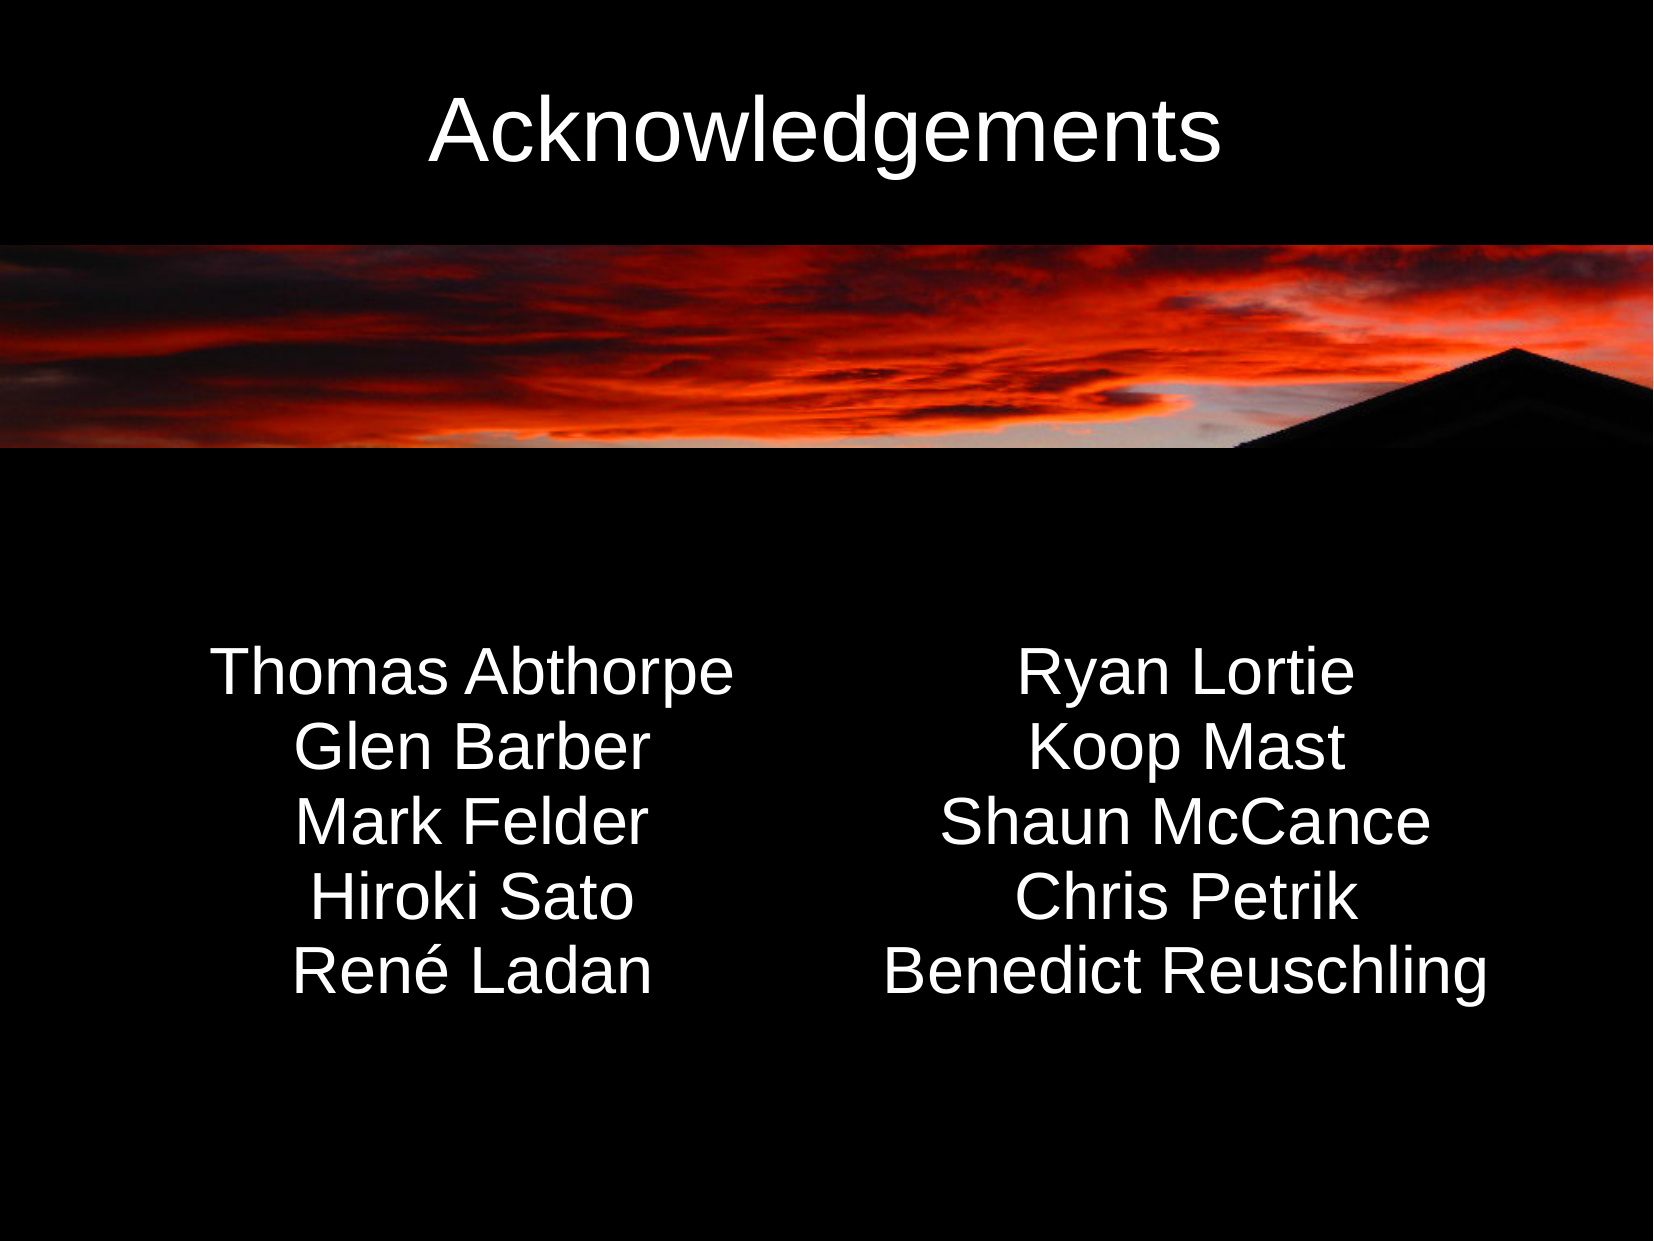

# Acknowledgements
Thomas Abthorpe
Glen Barber
Mark Felder
Hiroki Sato
René Ladan
Ryan Lortie
Koop Mast
Shaun McCance
Chris Petrik
Benedict Reuschling